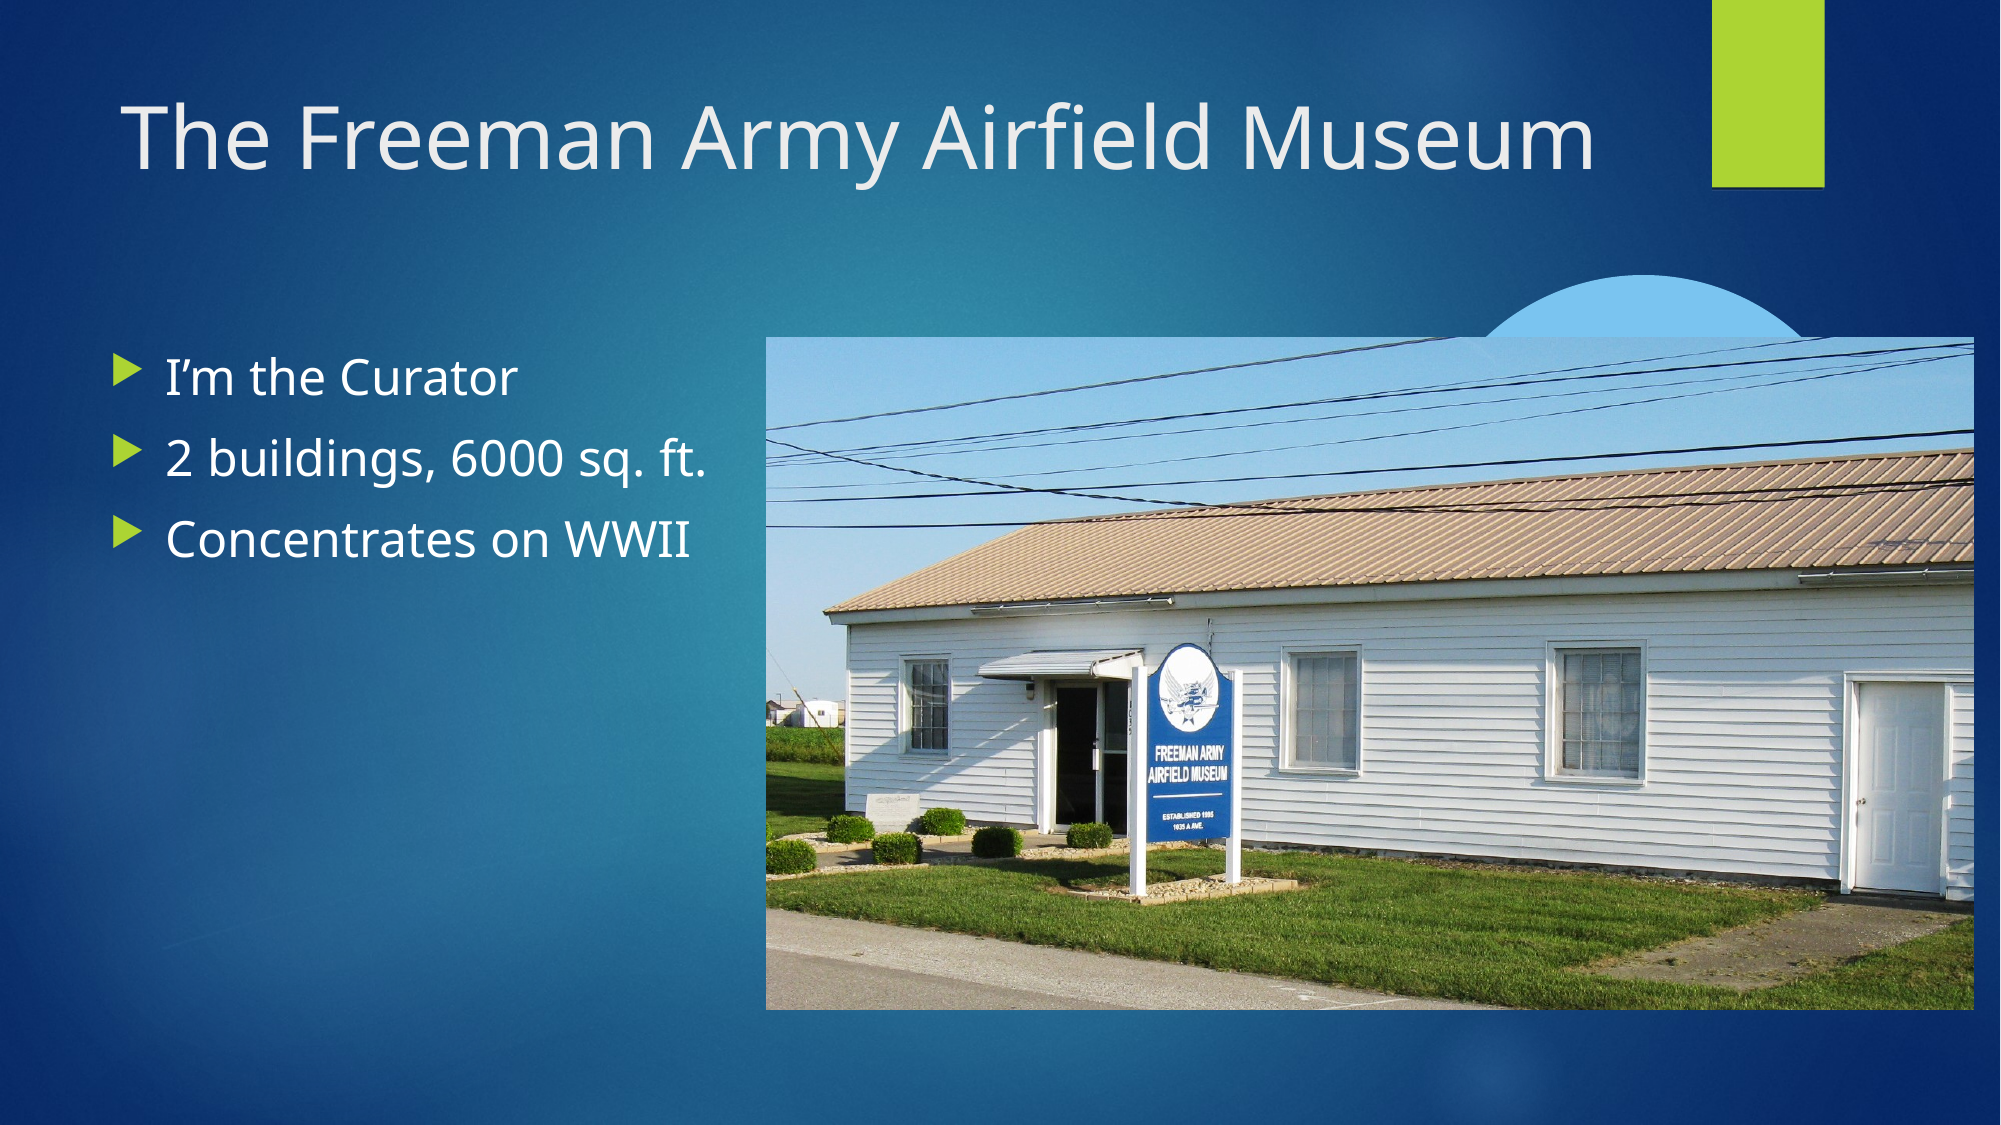

The Freeman Army Airfield Museum
I’m the Curator
2 buildings, 6000 sq. ft.
Concentrates on WWII